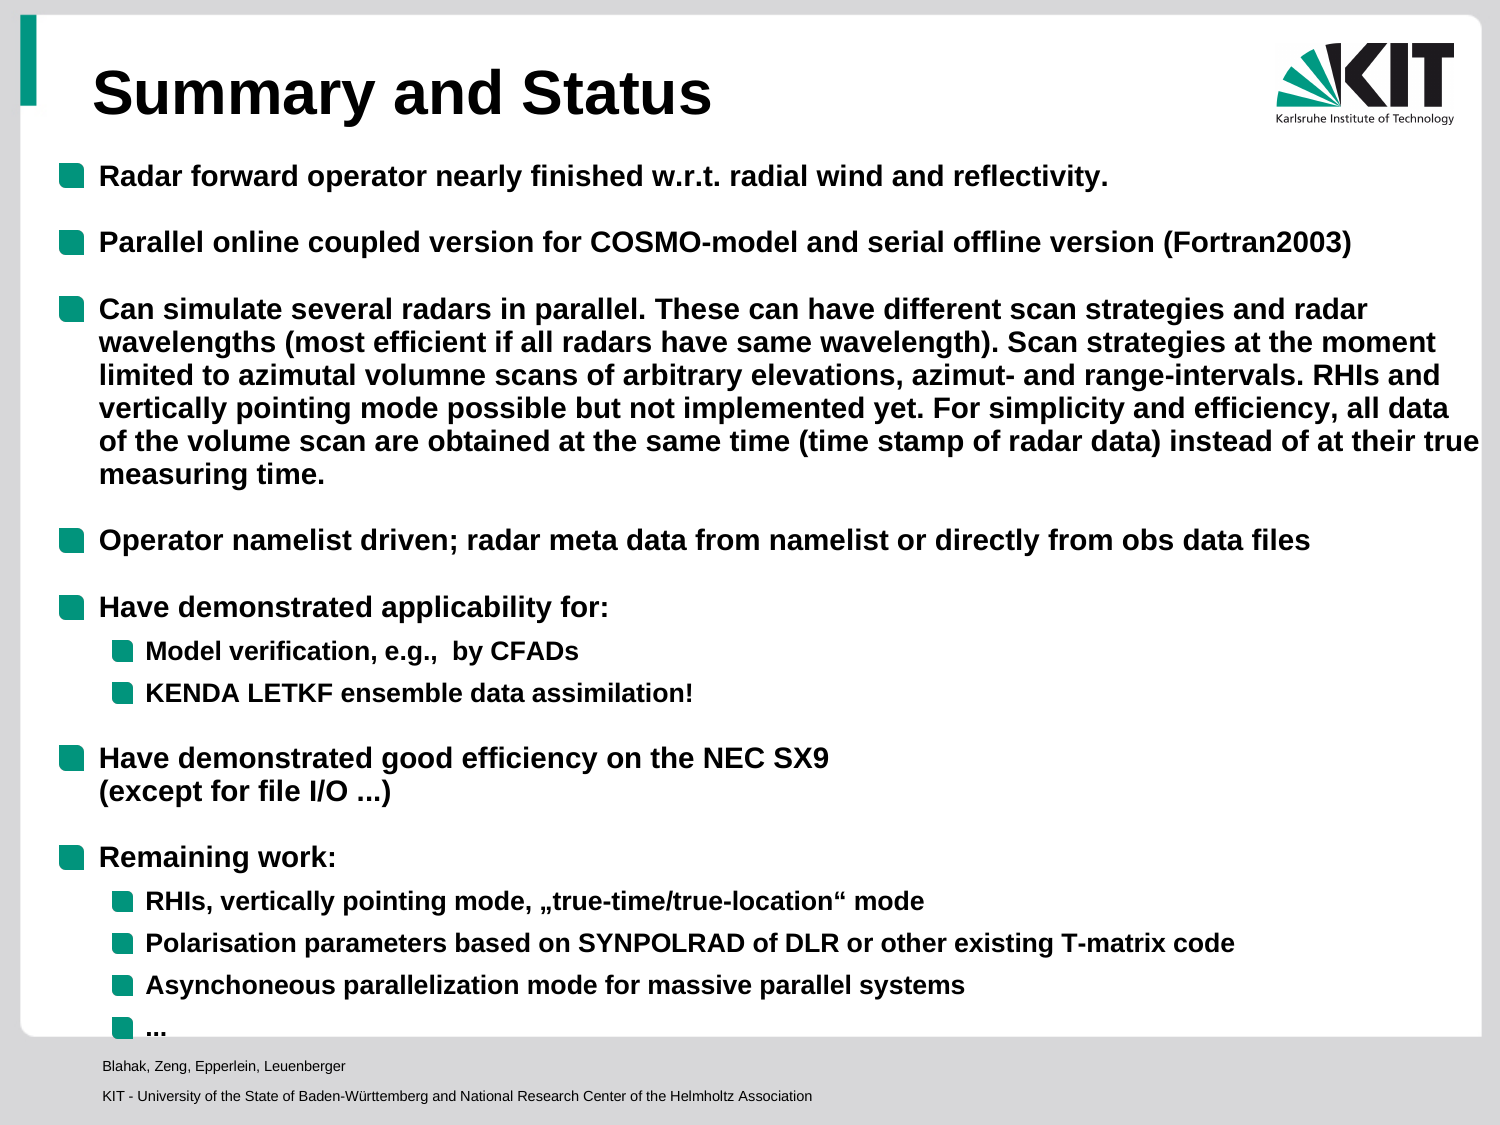

# Summary and Status
Radar forward operator nearly finished w.r.t. radial wind and reflectivity.
Parallel online coupled version for COSMO-model and serial offline version (Fortran2003)
Can simulate several radars in parallel. These can have different scan strategies and radar wavelengths (most efficient if all radars have same wavelength). Scan strategies at the moment limited to azimutal volumne scans of arbitrary elevations, azimut- and range-intervals. RHIs and vertically pointing mode possible but not implemented yet. For simplicity and efficiency, all data of the volume scan are obtained at the same time (time stamp of radar data) instead of at their true measuring time.
Operator namelist driven; radar meta data from namelist or directly from obs data files
Have demonstrated applicability for:
Model verification, e.g., by CFADs
KENDA LETKF ensemble data assimilation!
Have demonstrated good efficiency on the NEC SX9
(except for file I/O ...)
Remaining work:
RHIs, vertically pointing mode, „true-time/true-location“ mode
Polarisation parameters based on SYNPOLRAD of DLR or other existing T-matrix code
Asynchoneous parallelization mode for massive parallel systems
...
KIT - University of the State of Baden-Württemberg and National Research Center of the Helmholtz Association